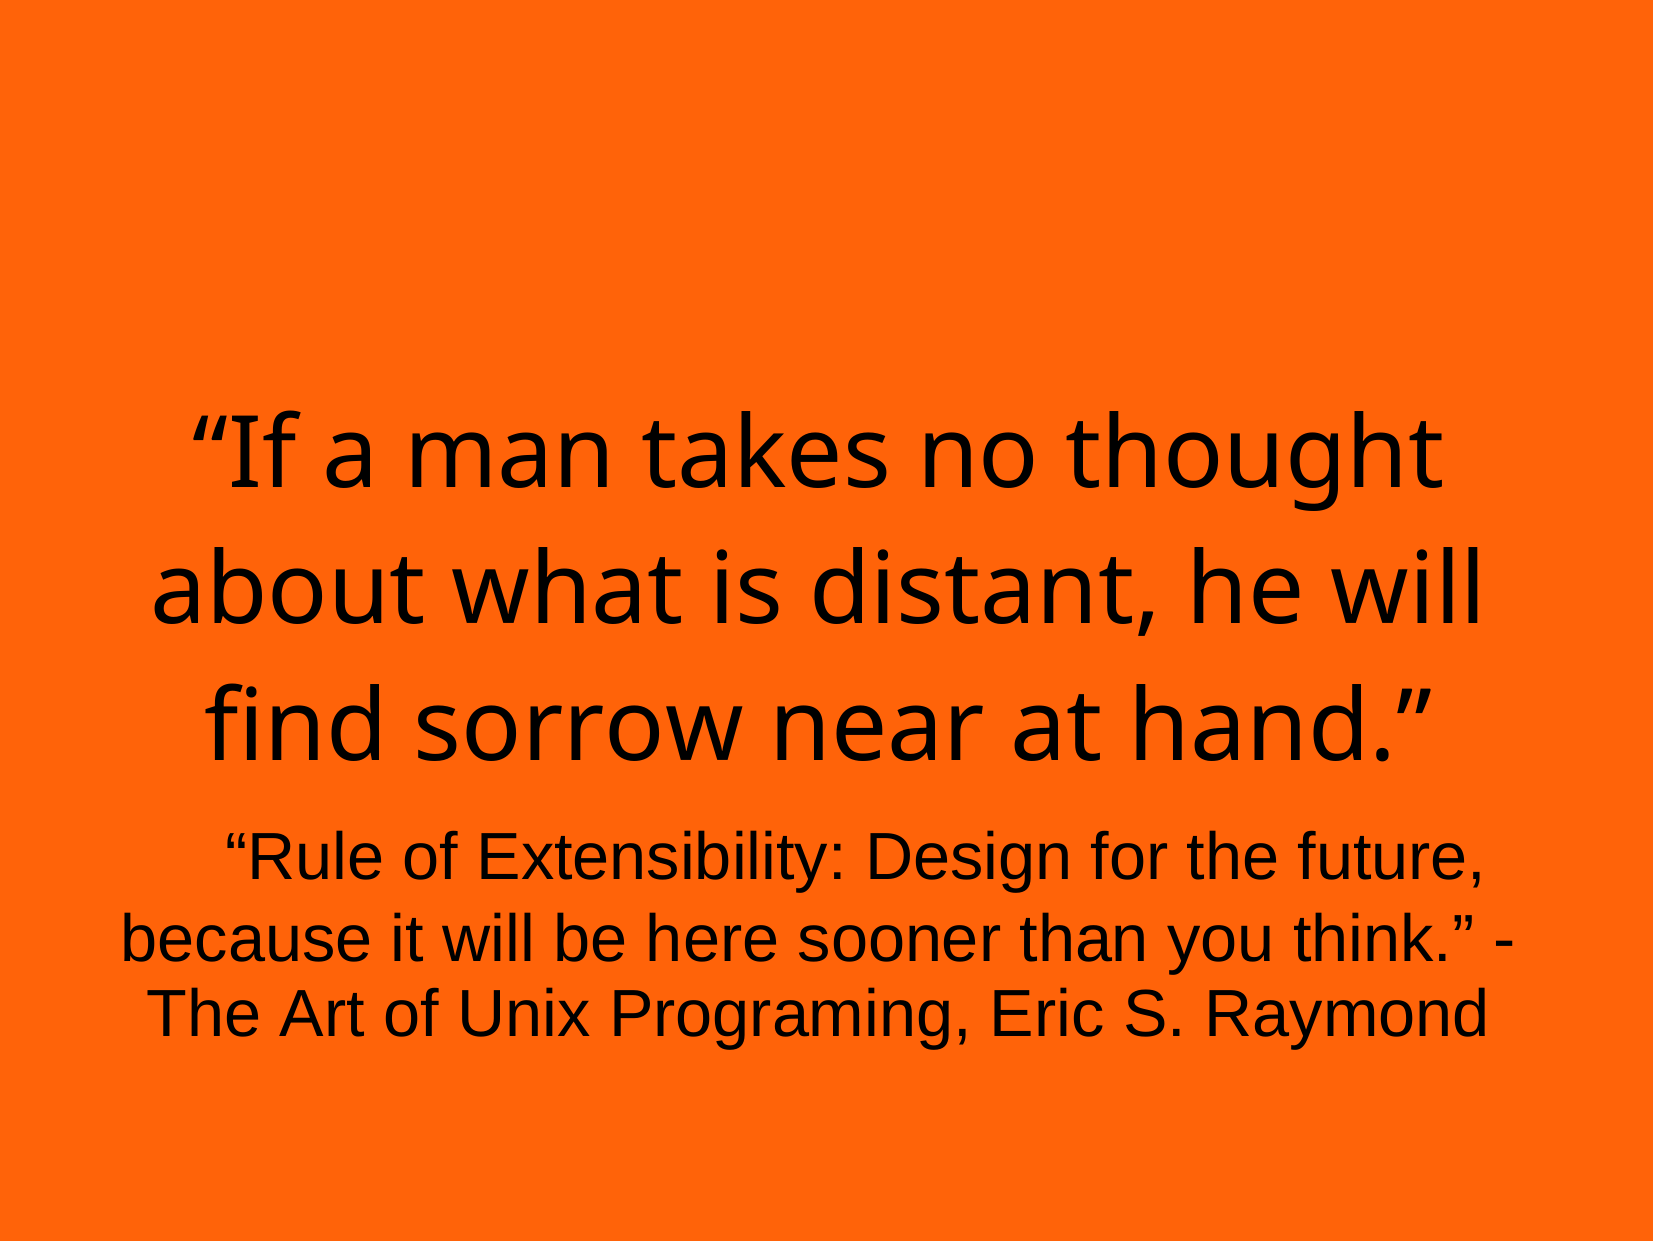

#
“If a man takes no thought about what is distant, he will find sorrow near at hand.”
	“Rule of Extensibility: Design for the future, because it will be here sooner than you think.” - The Art of Unix Programing, Eric S. Raymond